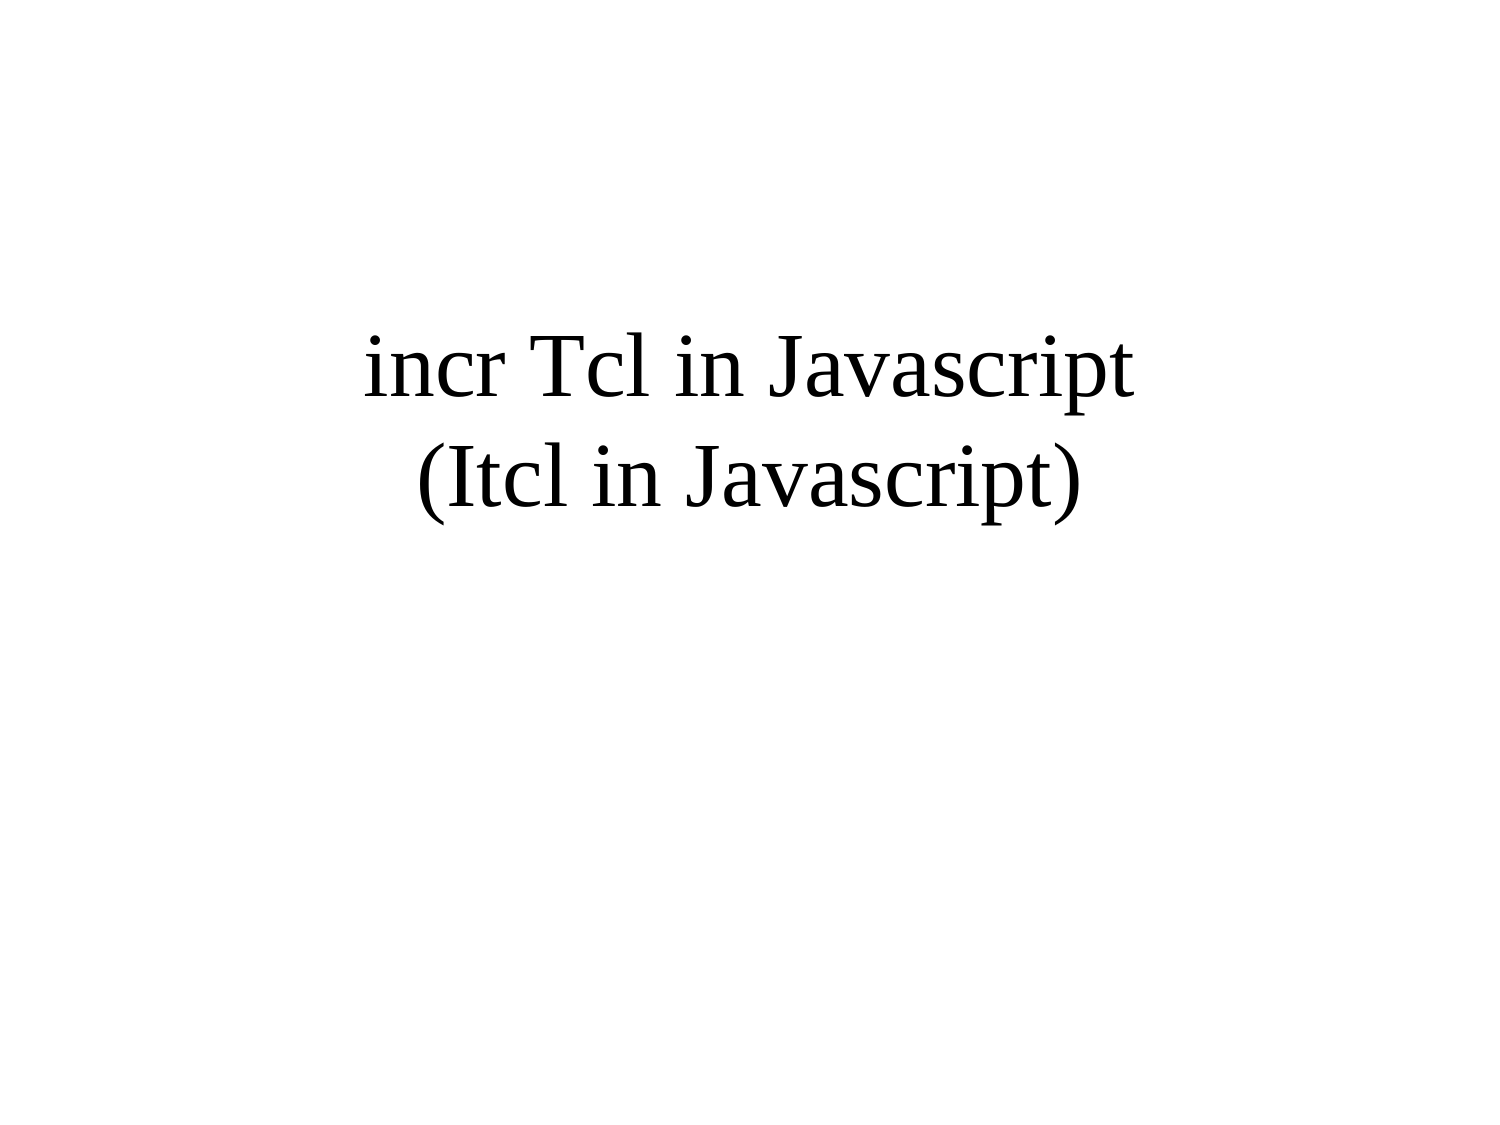

incr Tcl in Javascript
(Itcl in Javascript)